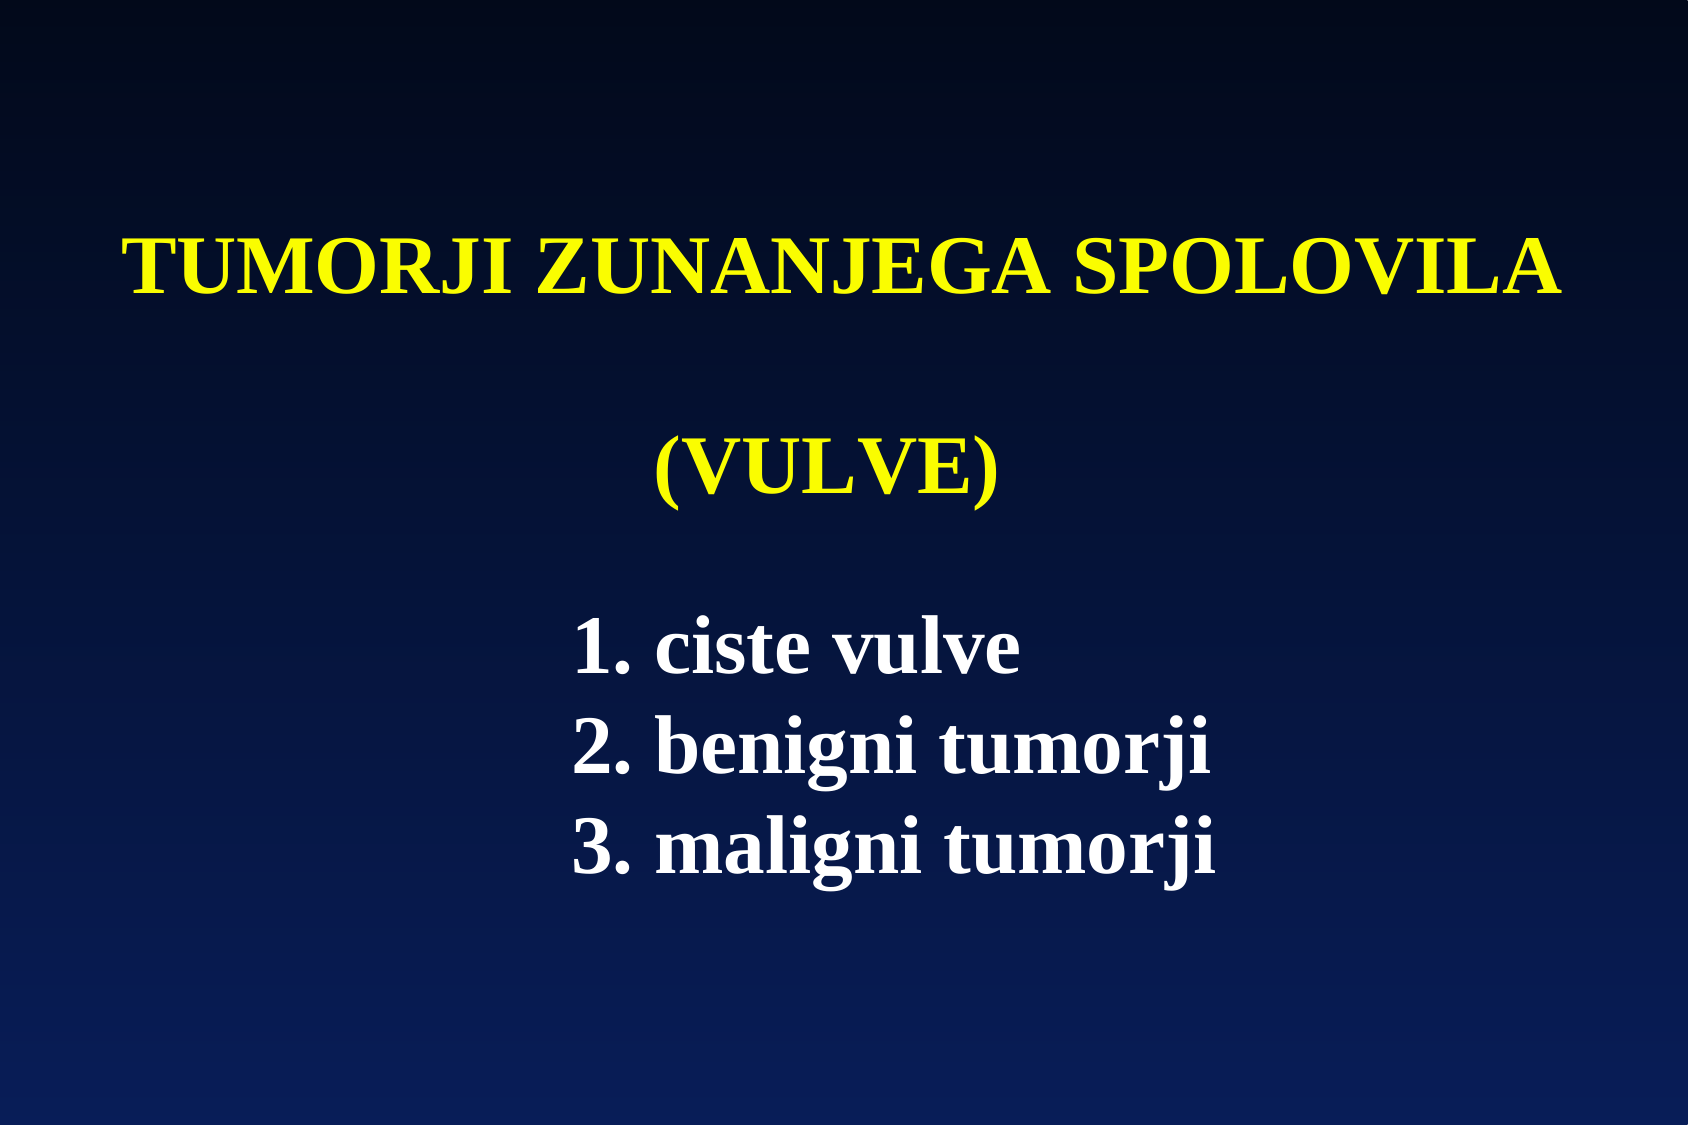

# TUMORJI ZUNANJEGA SPOLOVILA (VULVE) 1. ciste vulve 2. benigni tumorji 3. maligni tumorji